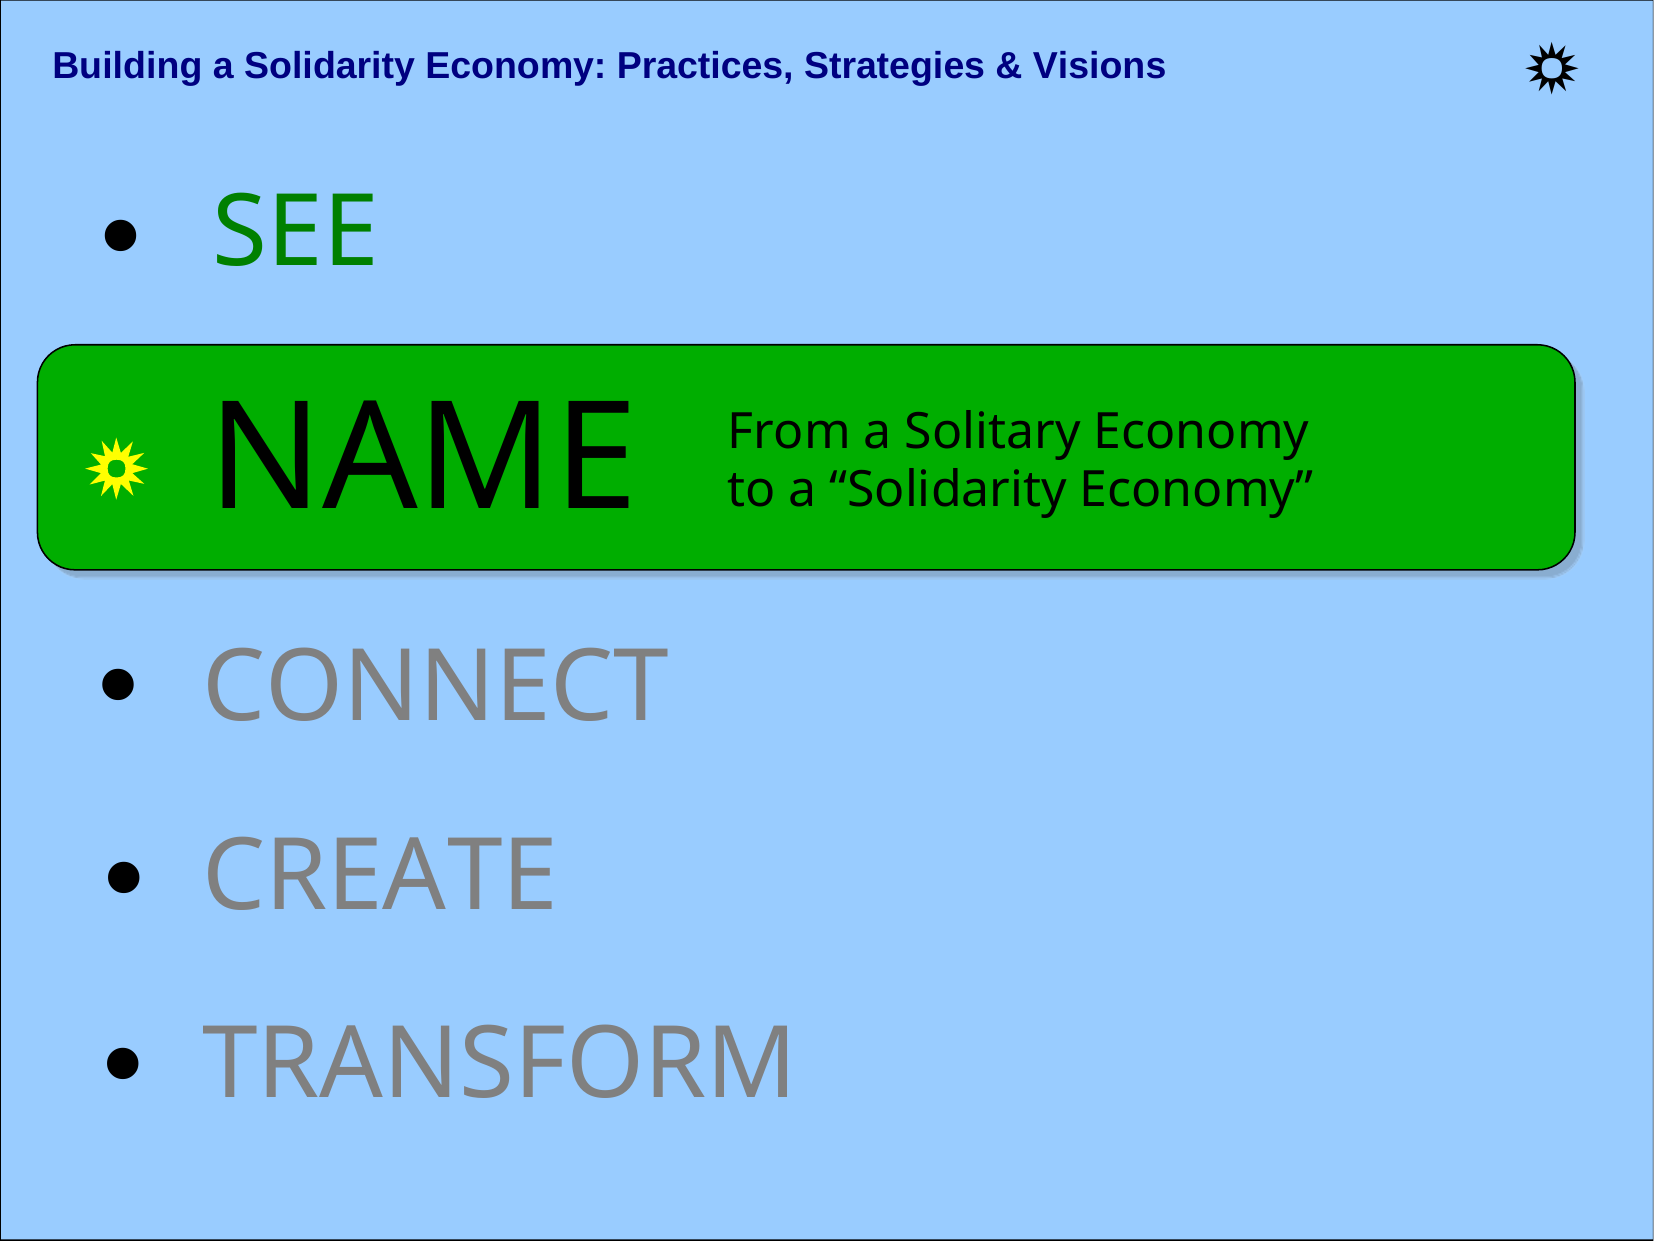


Building a Solidarity Economy: Practices, Strategies & Visions
SEE

NAME
From a Solitary Economy
to a “Solidarity Economy”

CONNECT

CREATE

TRANSFORM
